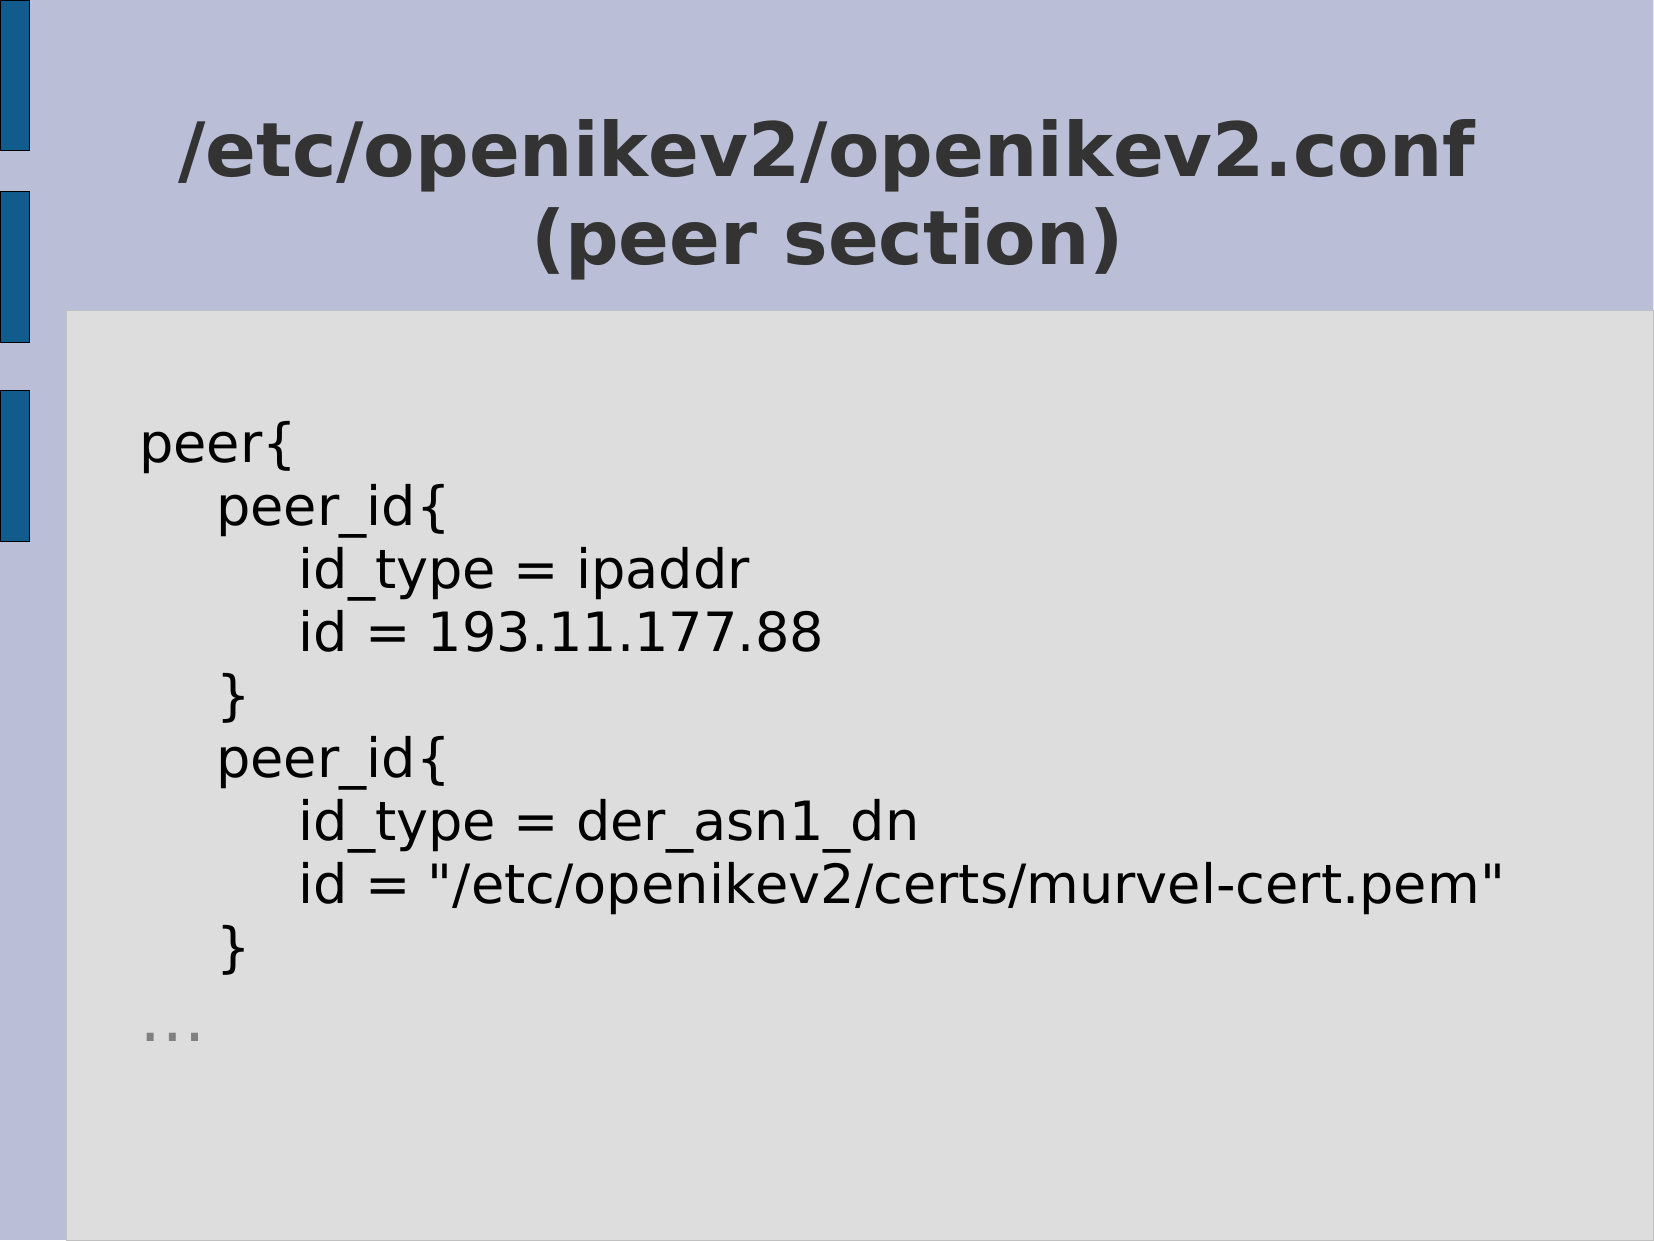

# /etc/openikev2/openikev2.conf (peer section)
peer{
peer_id{
id_type = ipaddr
id = 193.11.177.88
}
peer_id{
id_type = der_asn1_dn
id = "/etc/openikev2/certs/murvel-cert.pem"
}
…